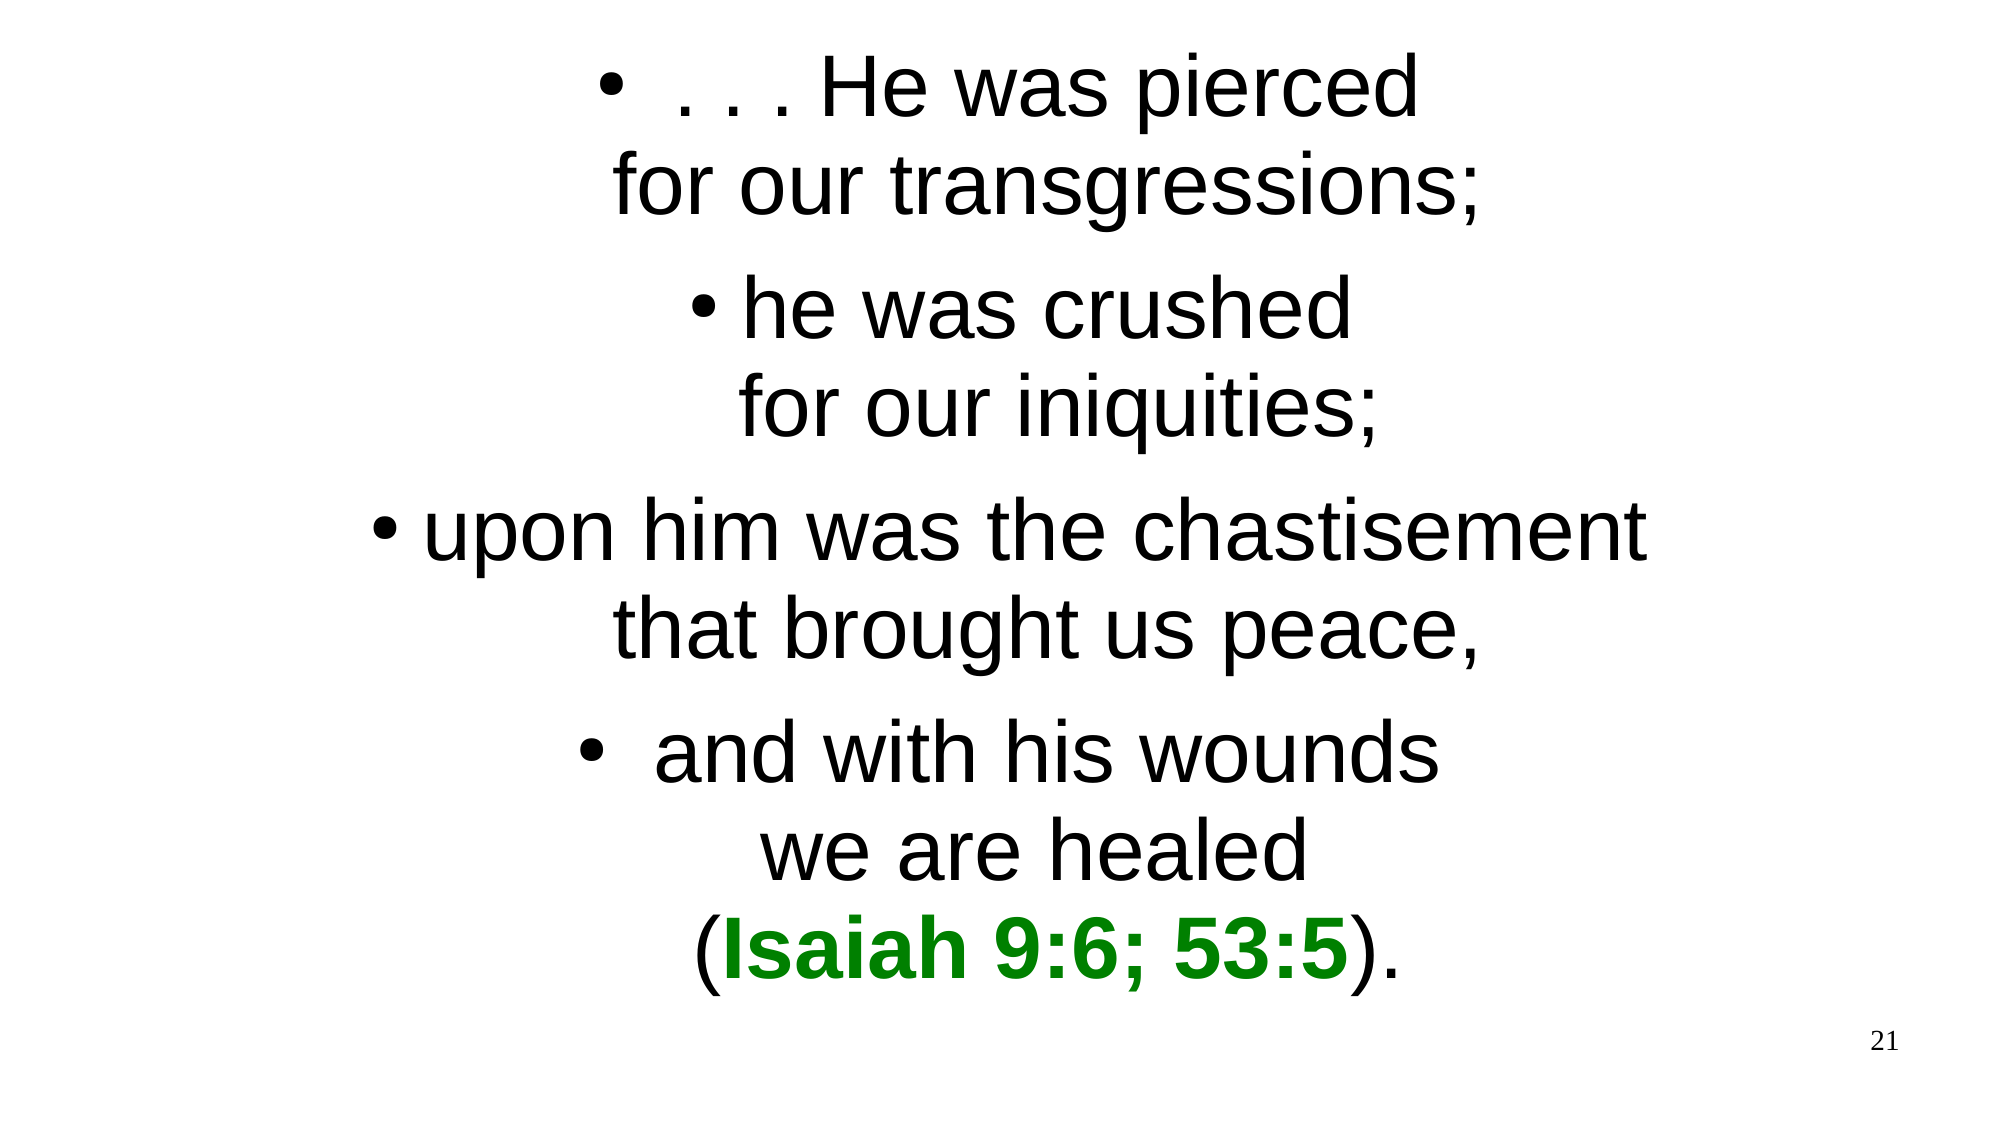

# . . . He was pierced for our transgressions;
he was crushed
 for our iniquities;
upon him was the chastisement
that brought us peace,
 and with his wounds
we are healed
(Isaiah 9:6; 53:5).
21